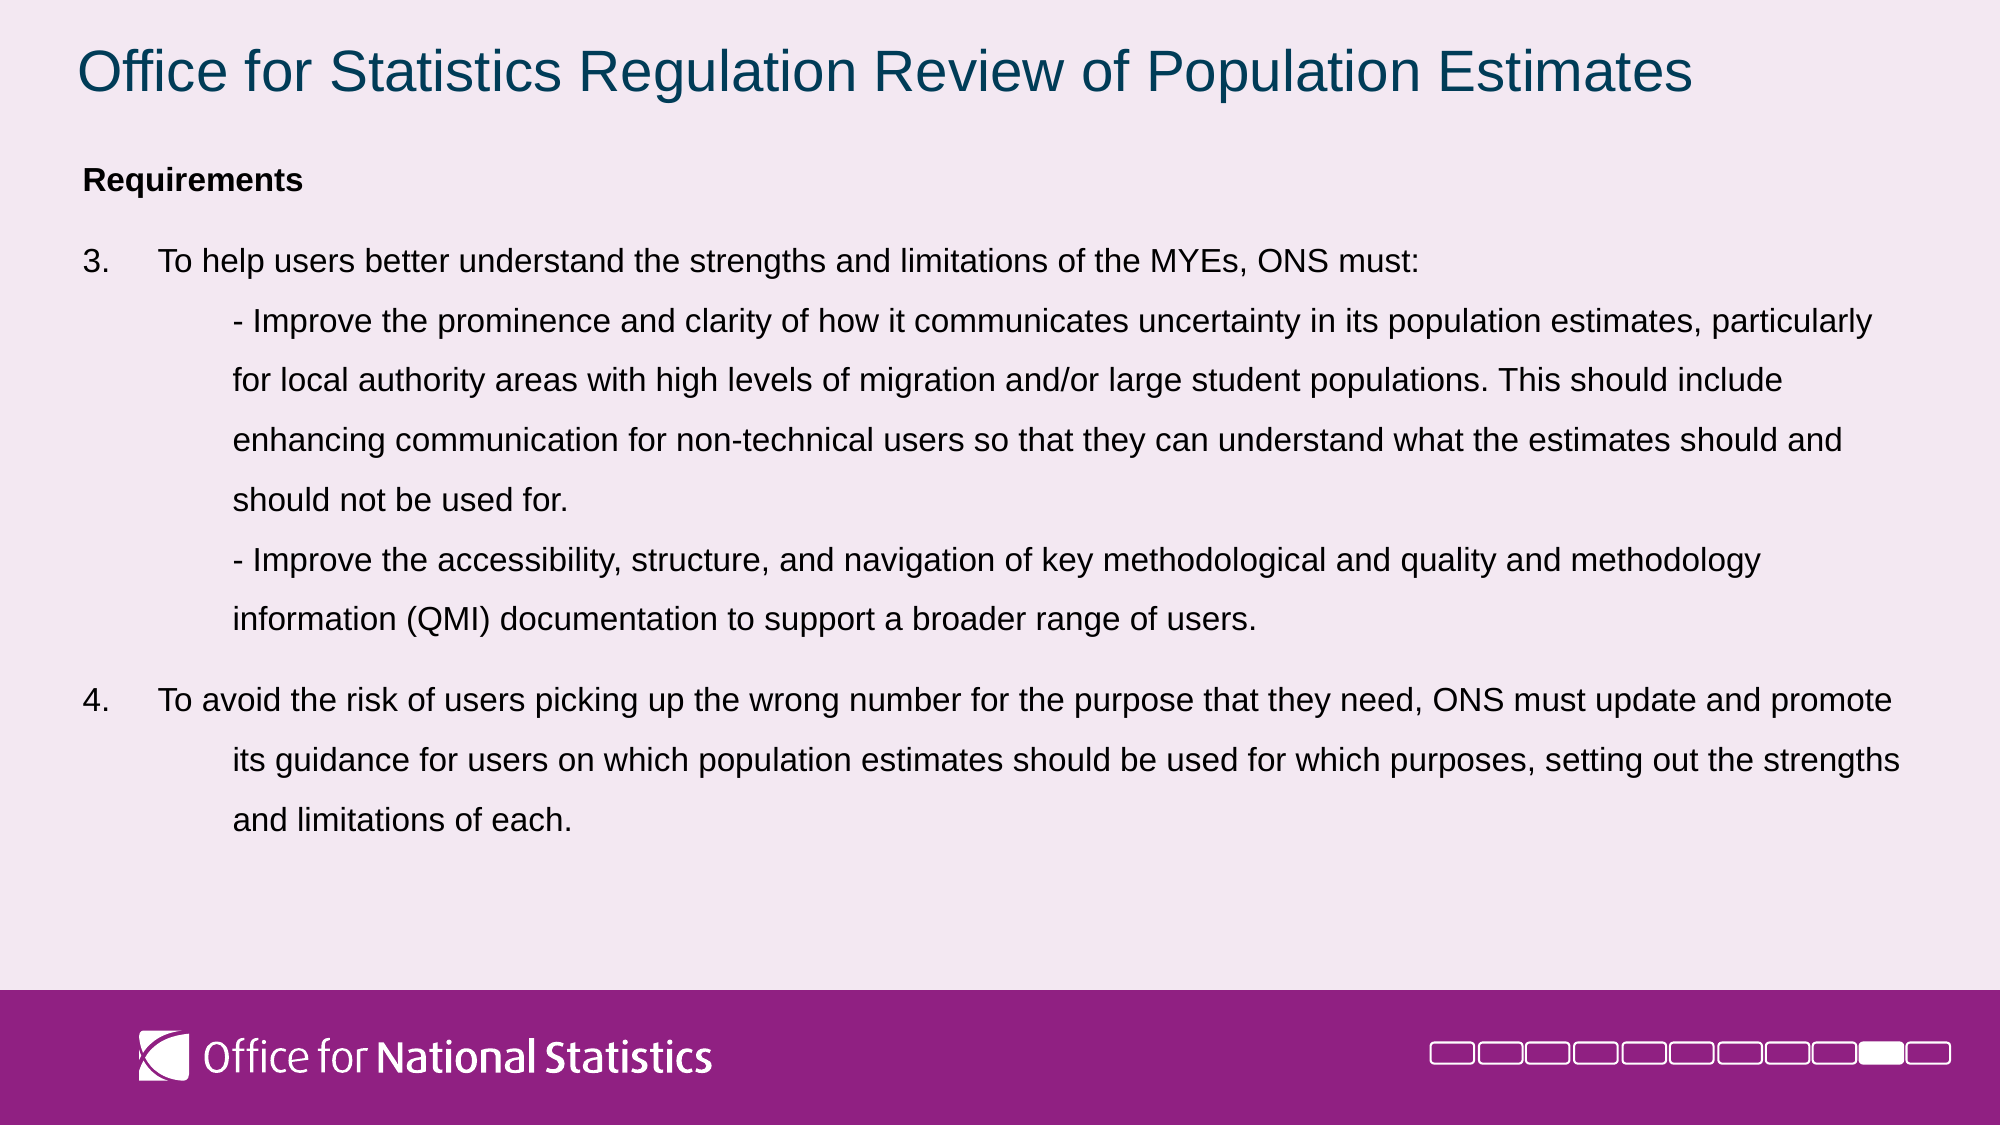

Office for Statistics Regulation Review of Population Estimates
# Requirements
To help users better understand the strengths and limitations of the MYEs, ONS must:
- Improve the prominence and clarity of how it communicates uncertainty in its population estimates, particularly for local authority areas with high levels of migration and/or large student populations. This should include enhancing communication for non‑technical users so that they can understand what the estimates should and should not be used for.
- Improve the accessibility, structure, and navigation of key methodological and quality and methodology information (QMI) documentation to support a broader range of users.
To avoid the risk of users picking up the wrong number for the purpose that they need, ONS must update and promote its guidance for users on which population estimates should be used for which purposes, setting out the strengths and limitations of each.